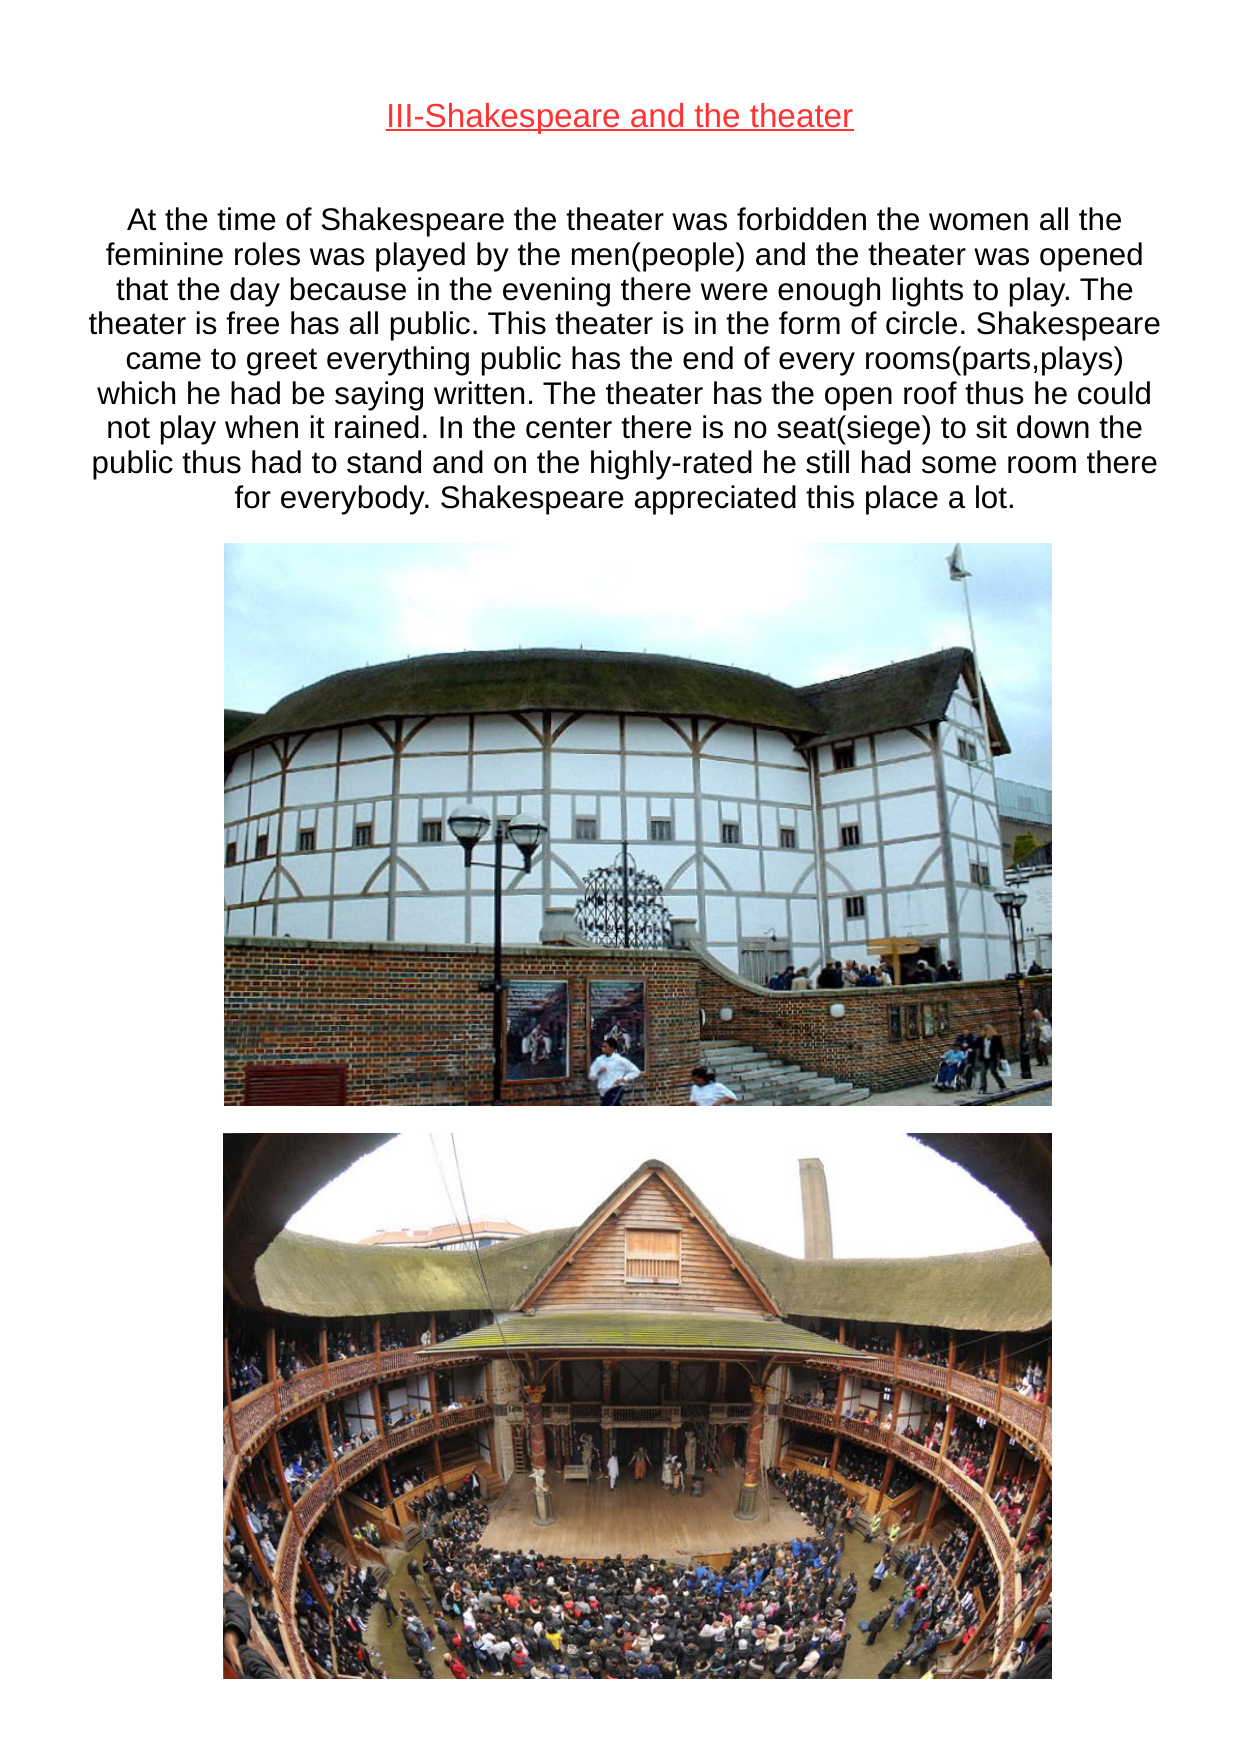

III-Shakespeare and the theater
At the time of Shakespeare the theater was forbidden the women all the feminine roles was played by the men(people) and the theater was opened that the day because in the evening there were enough lights to play. The theater is free has all public. This theater is in the form of circle. Shakespeare came to greet everything public has the end of every rooms(parts,plays) which he had be saying written. The theater has the open roof thus he could not play when it rained. In the center there is no seat(siege) to sit down the public thus had to stand and on the highly-rated he still had some room there for everybody. Shakespeare appreciated this place a lot.